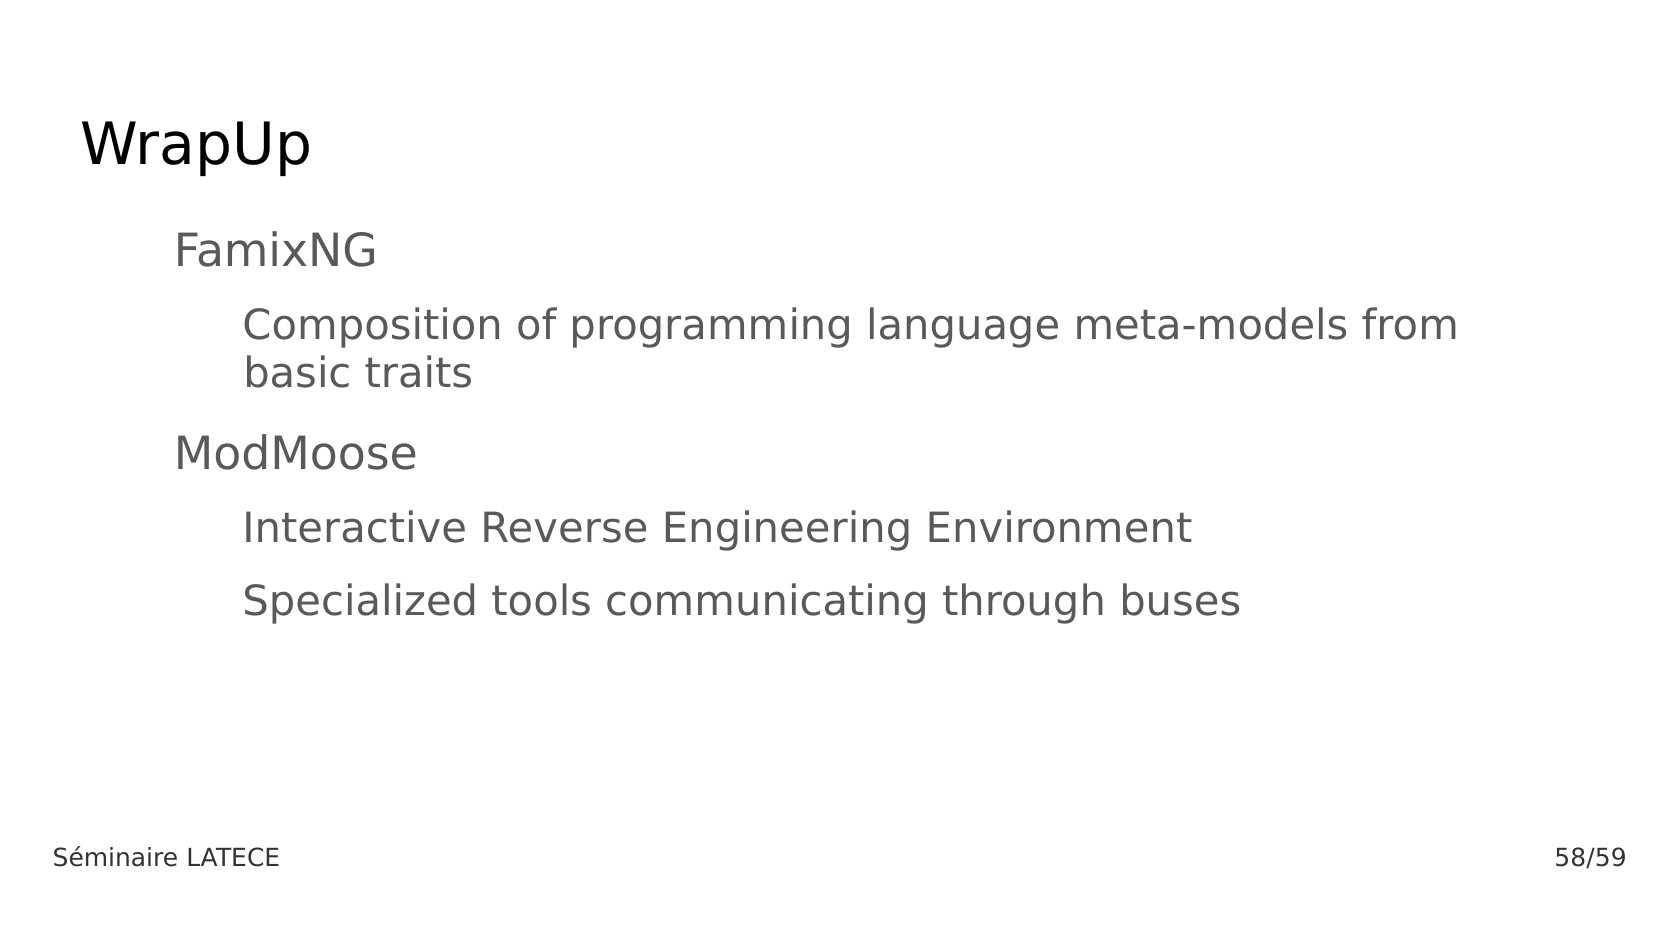

# WrapUp
FamixNG
Composition of programming language meta-models from basic traits
ModMoose
Interactive Reverse Engineering Environment
Specialized tools communicating through buses